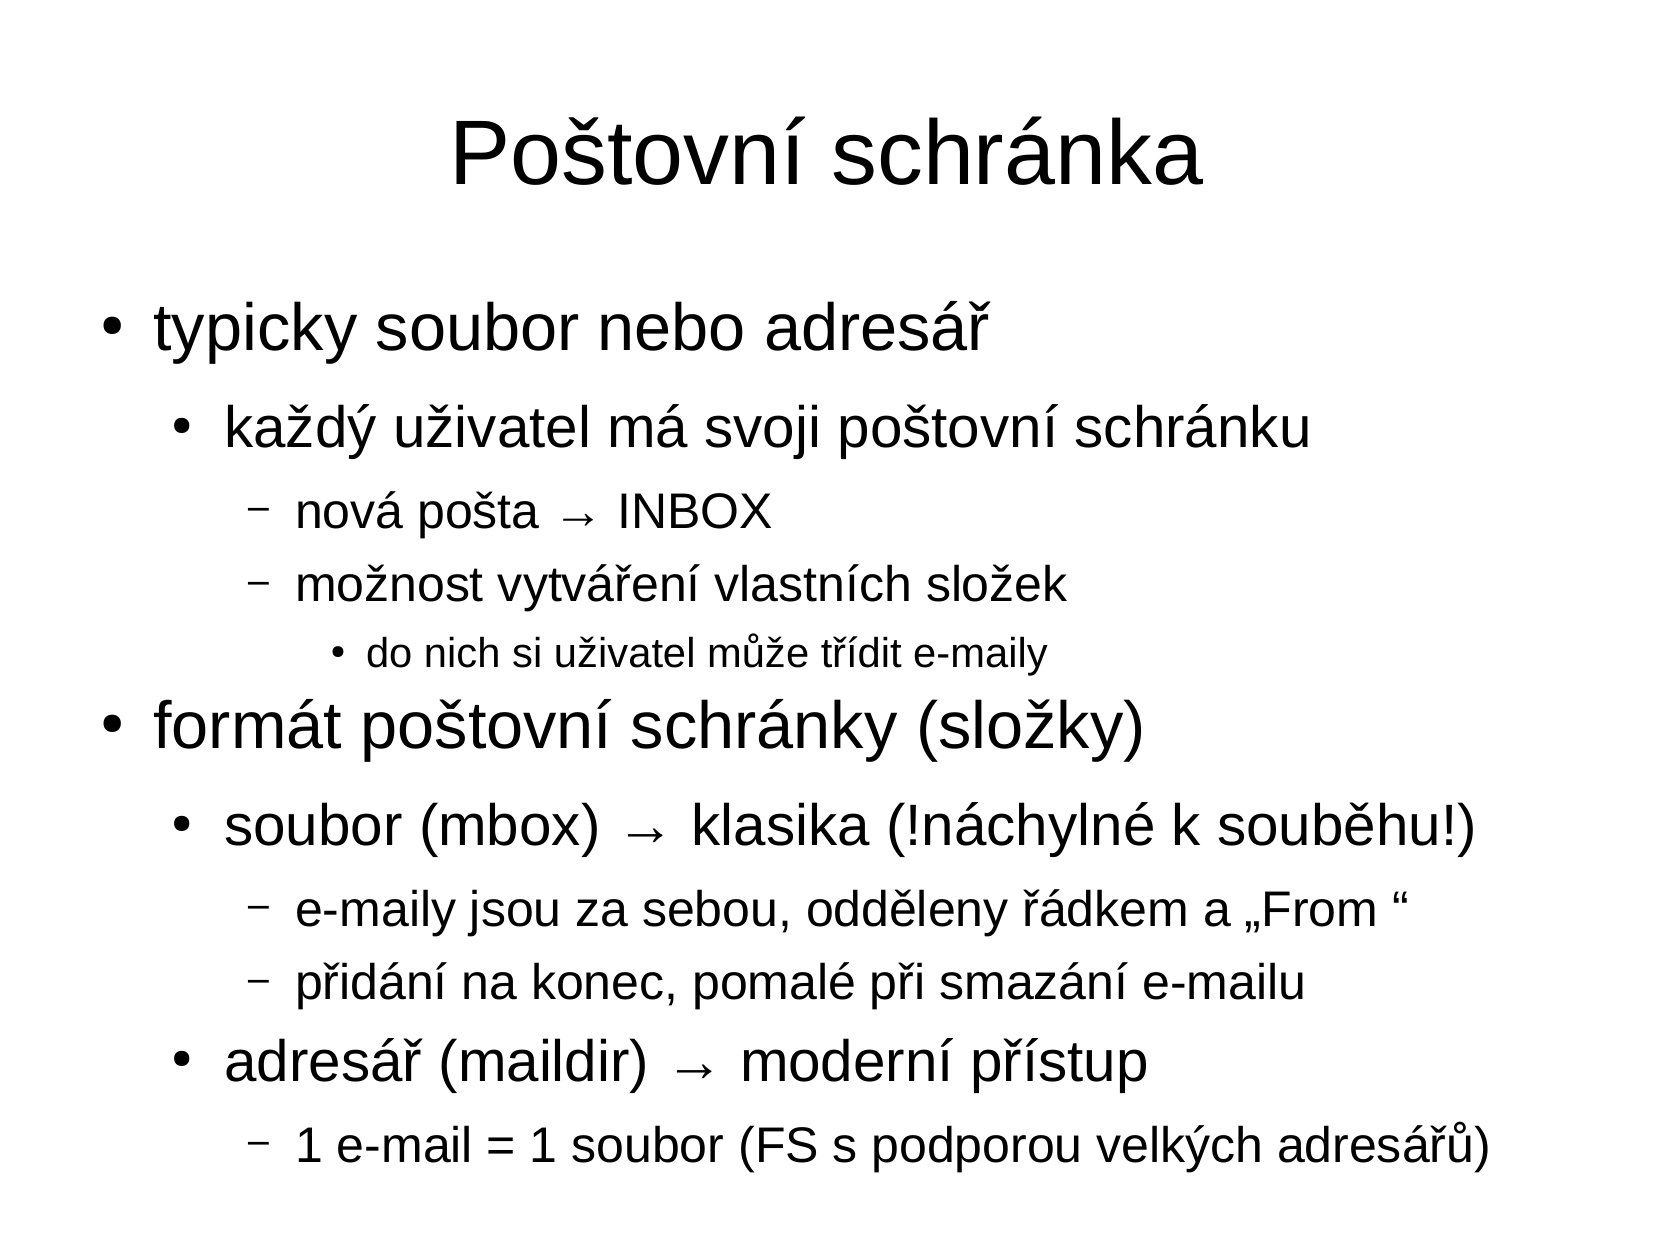

# Poštovní schránka
typicky soubor nebo adresář
každý uživatel má svoji poštovní schránku
nová pošta → INBOX
možnost vytváření vlastních složek
do nich si uživatel může třídit e-maily
formát poštovní schránky (složky)
soubor (mbox) → klasika (!náchylné k souběhu!)
e-maily jsou za sebou, odděleny řádkem a „From “
přidání na konec, pomalé při smazání e-mailu
adresář (maildir) → moderní přístup
1 e-mail = 1 soubor (FS s podporou velkých adresářů)